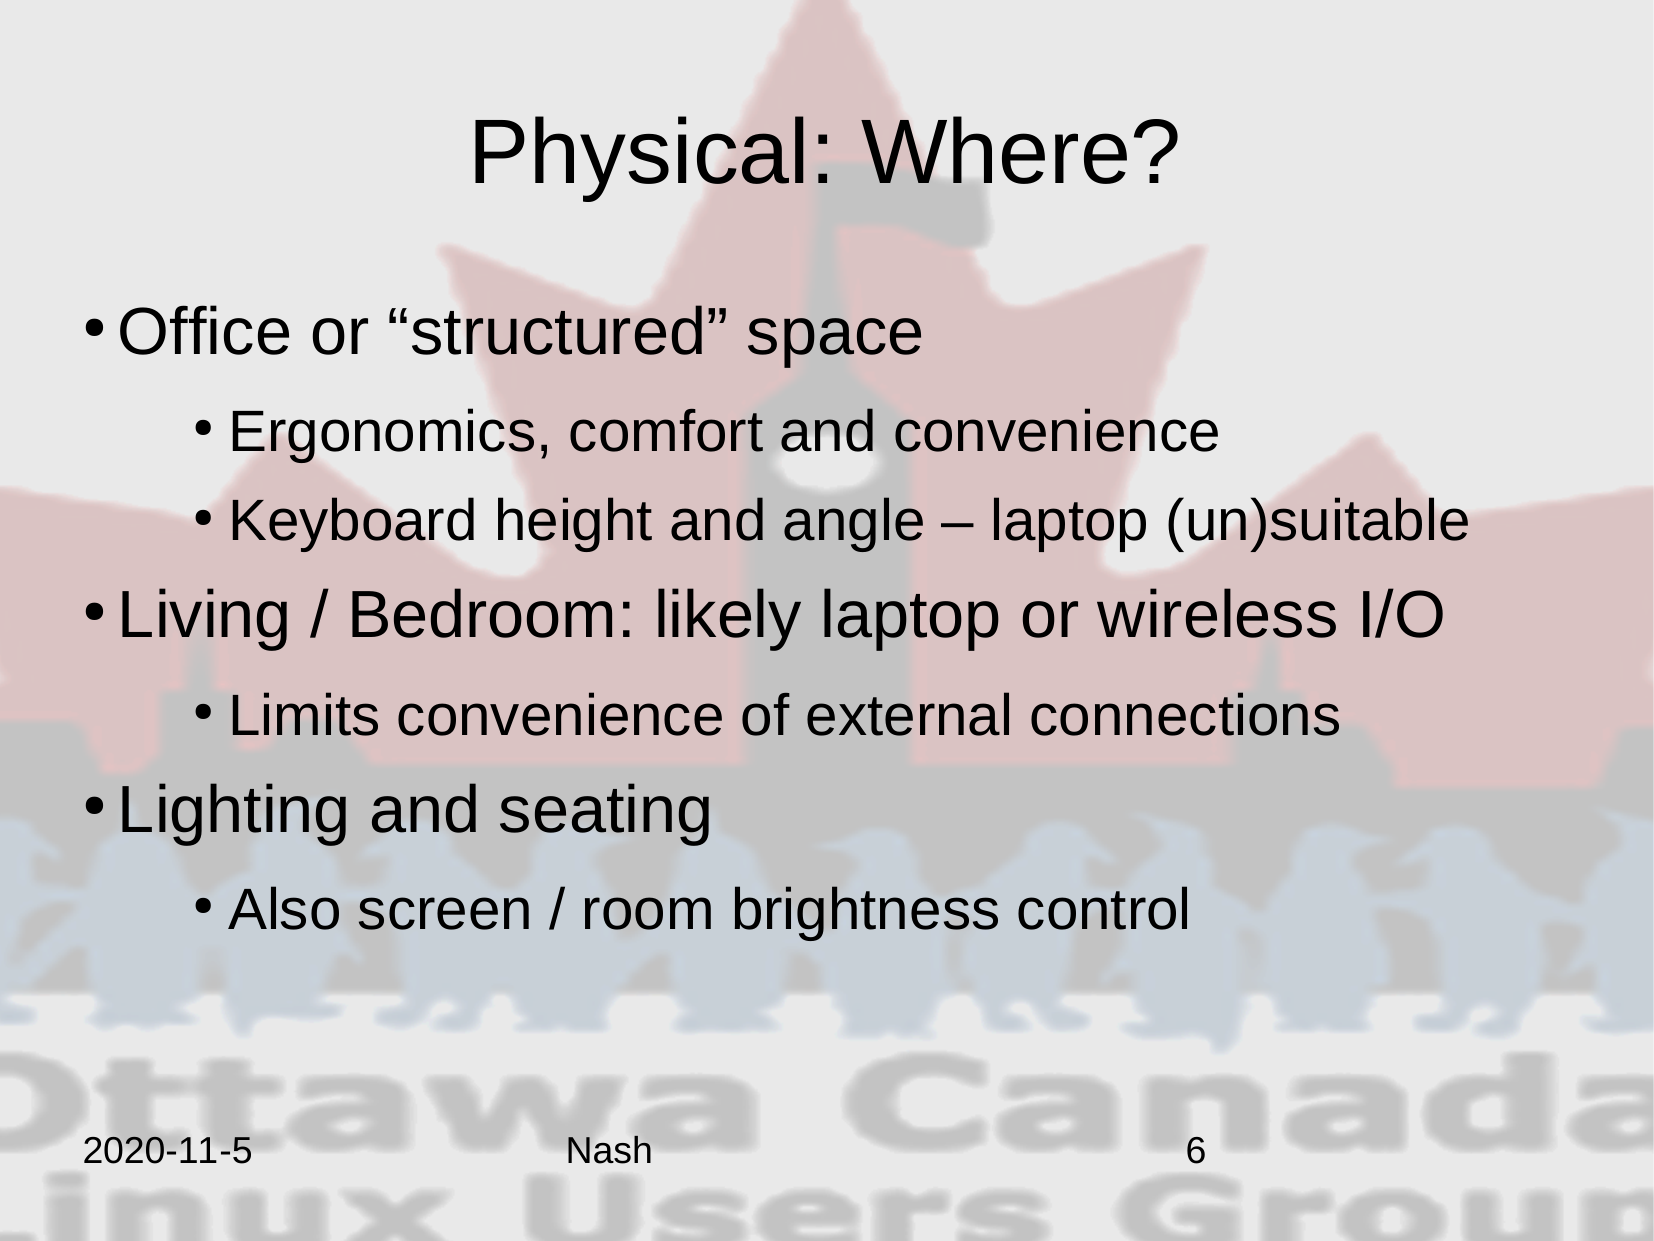

# Physical: Where?
Office or “structured” space
Ergonomics, comfort and convenience
Keyboard height and angle – laptop (un)suitable
Living / Bedroom: likely laptop or wireless I/O
Limits convenience of external connections
Lighting and seating
Also screen / room brightness control
6